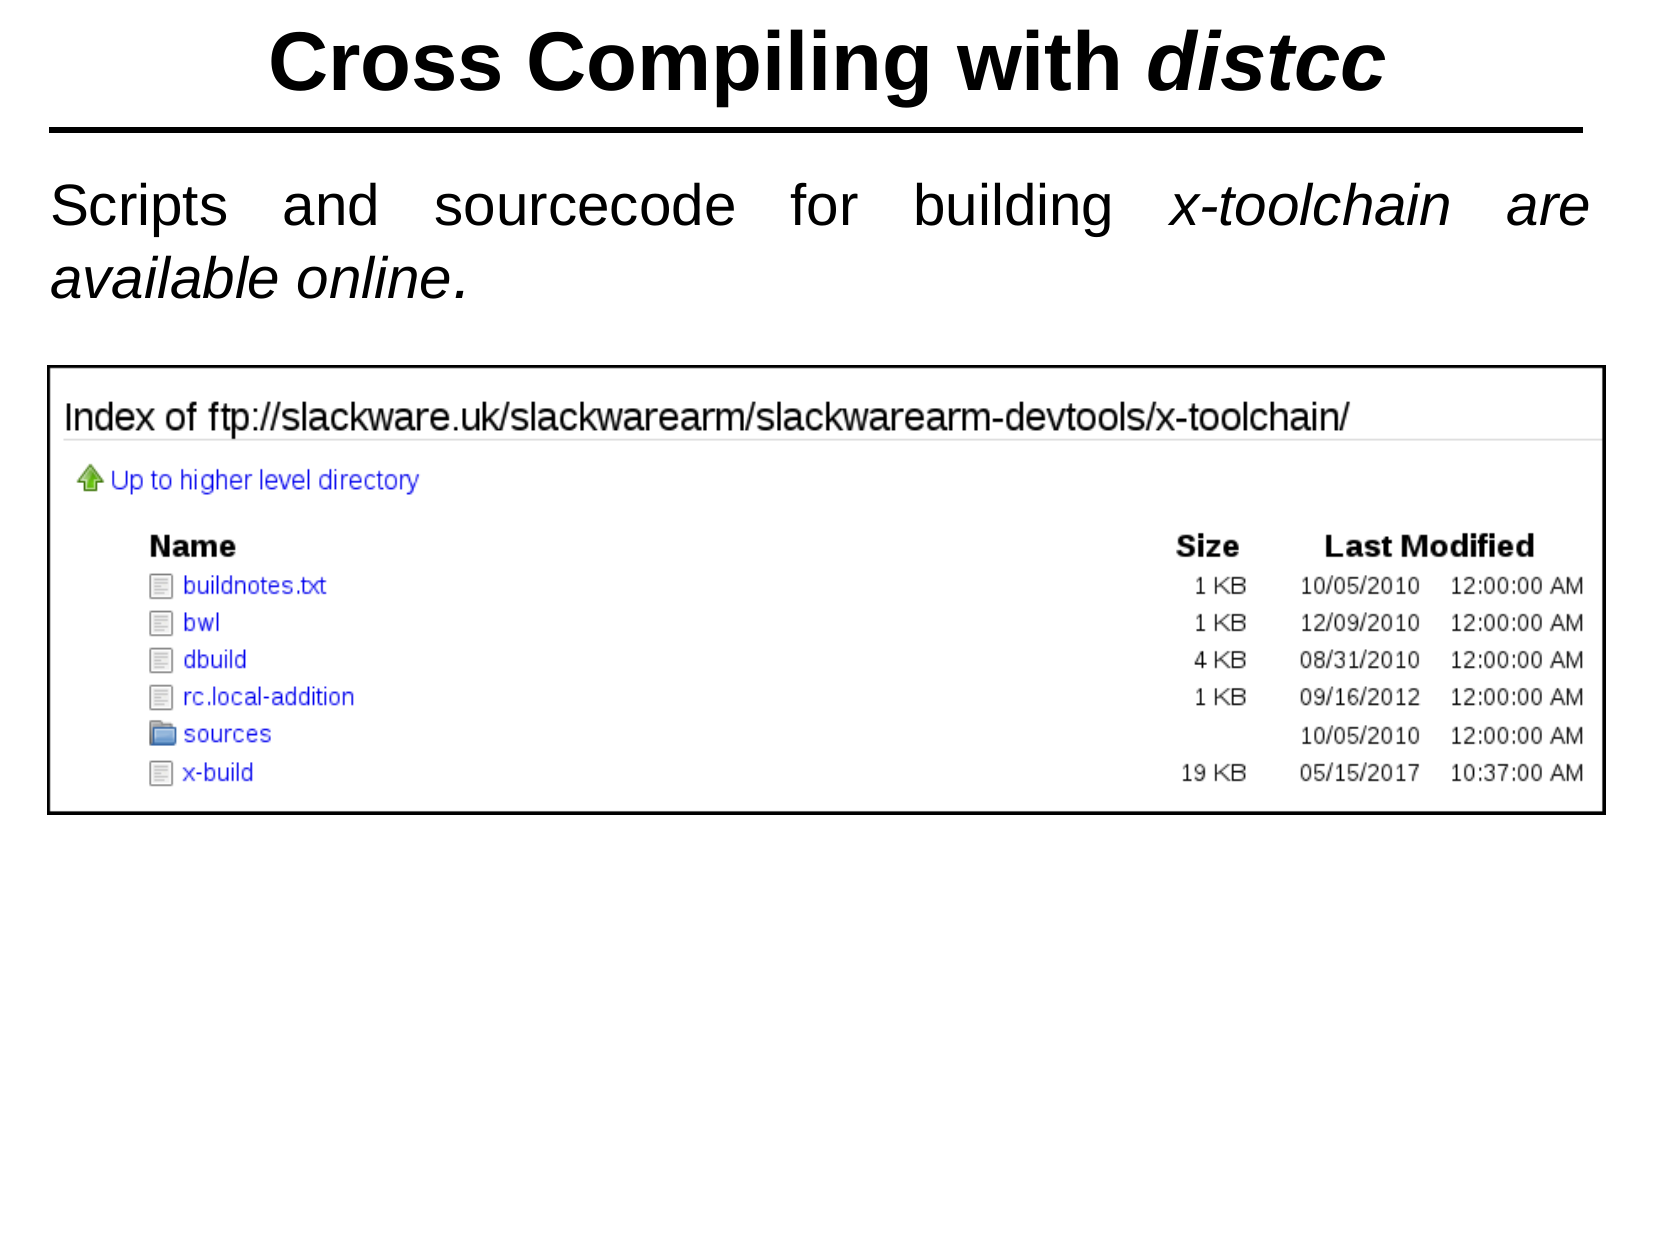

Cross Compiling with distcc
Scripts and sourcecode for building x-toolchain are available online.